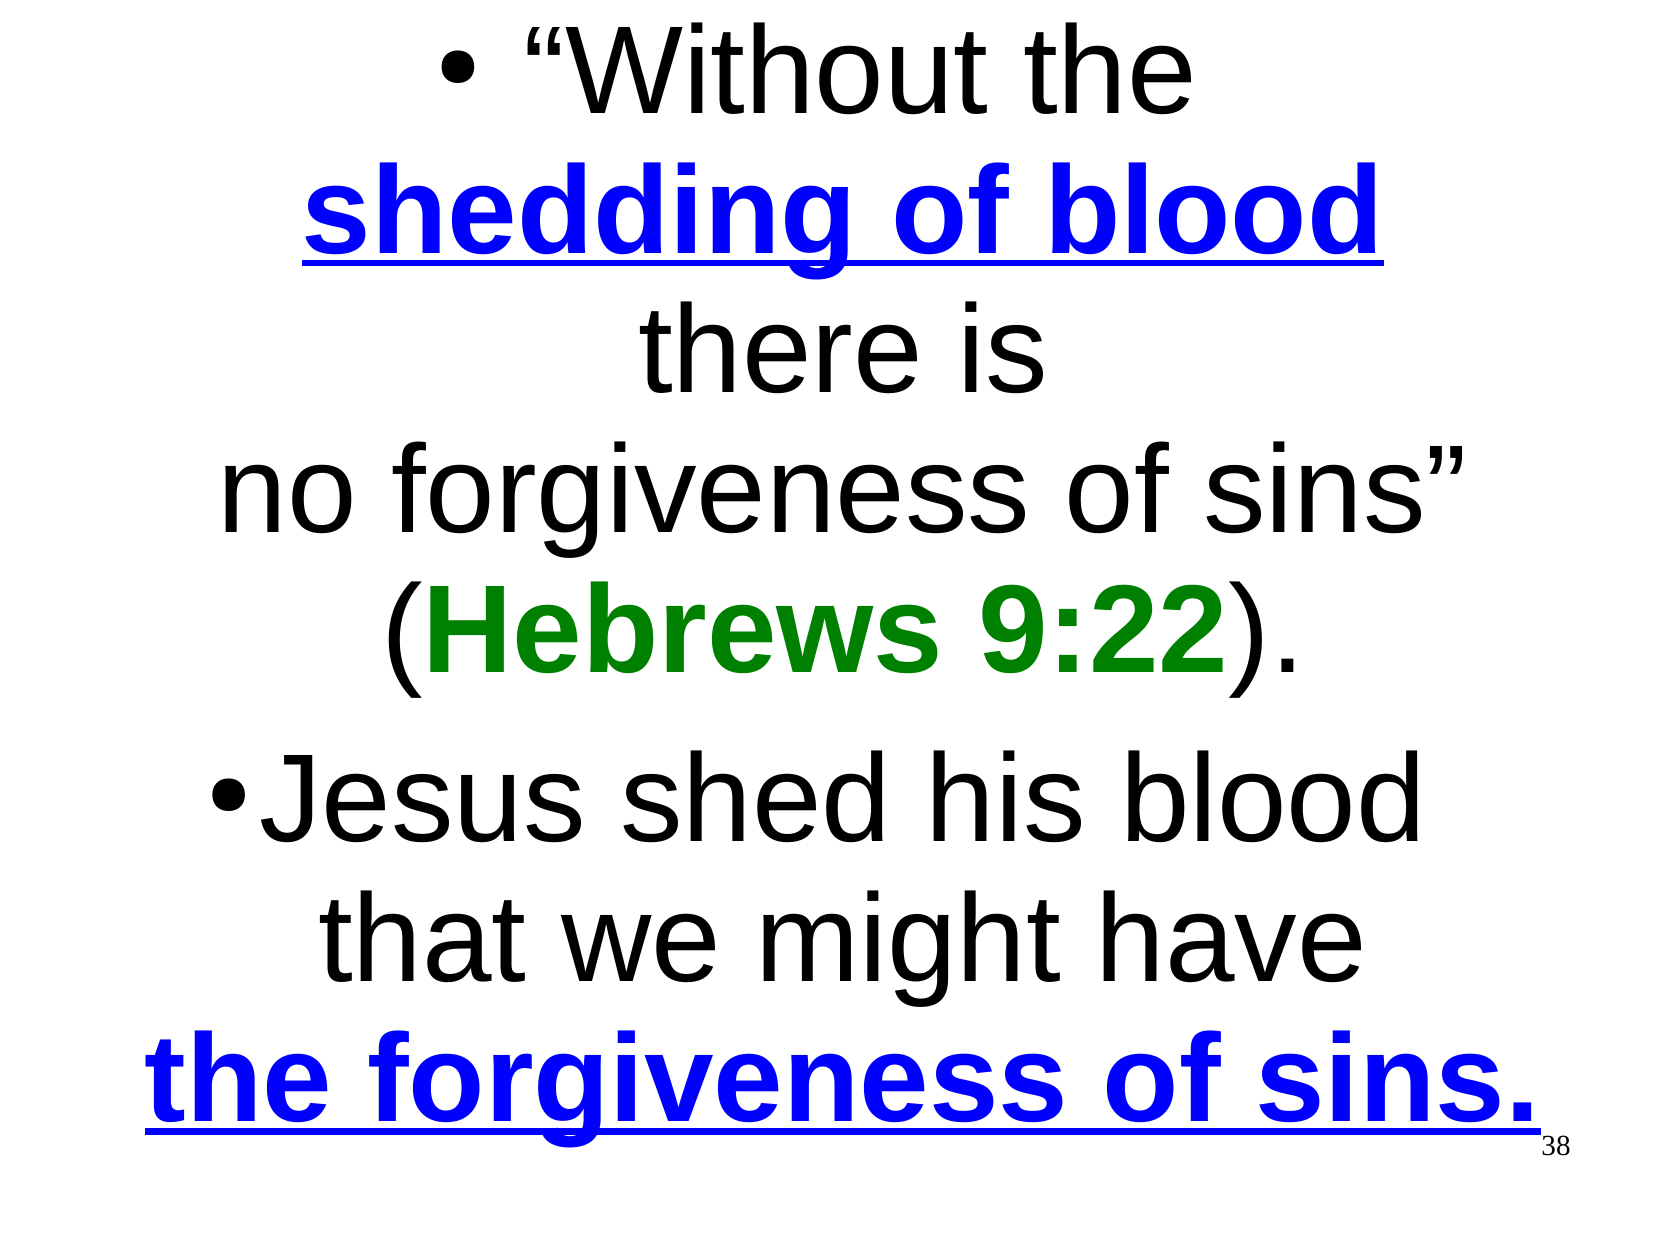

# “Without the shedding of blood there is no forgiveness of sins” (Hebrews 9:22).
Jesus shed his blood
that we might have
the forgiveness of sins.
38